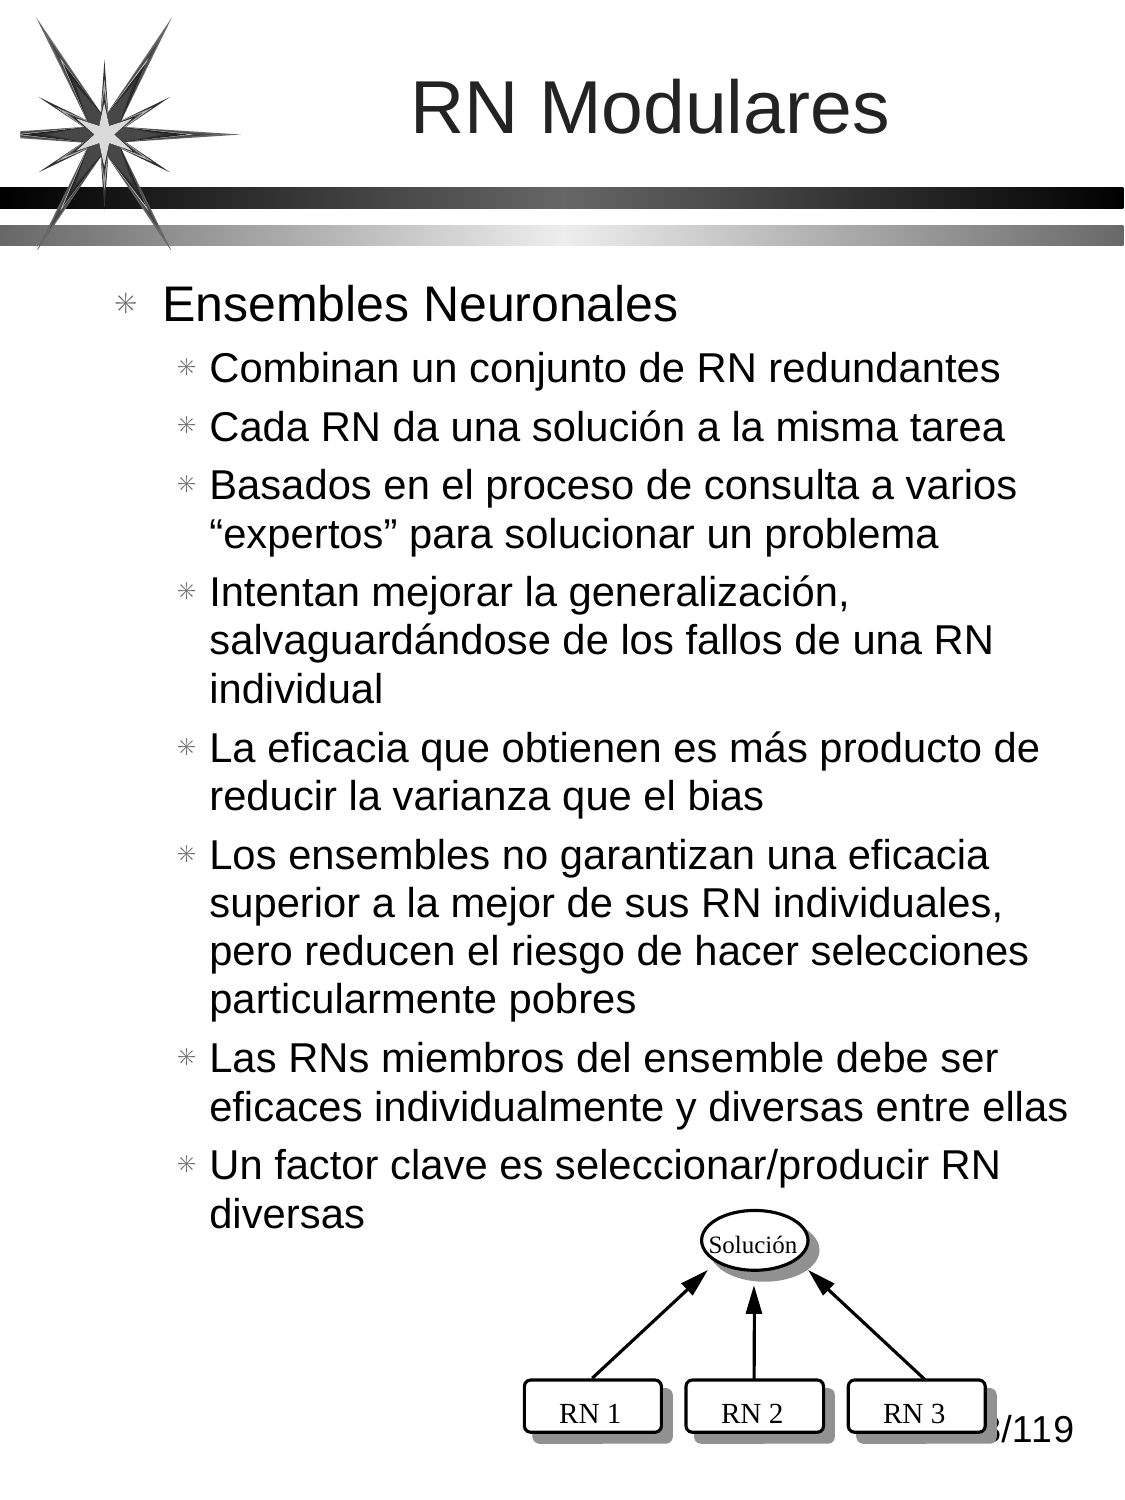

# RN Modulares
Ensembles Neuronales
Combinan un conjunto de RN redundantes
Cada RN da una solución a la misma tarea
Basados en el proceso de consulta a varios “expertos” para solucionar un problema
Intentan mejorar la generalización, salvaguardándose de los fallos de una RN individual
La eficacia que obtienen es más producto de reducir la varianza que el bias
Los ensembles no garantizan una eficacia superior a la mejor de sus RN individuales, pero reducen el riesgo de hacer selecciones particularmente pobres
Las RNs miembros del ensemble debe ser eficaces individualmente y diversas entre ellas
Un factor clave es seleccionar/producir RN diversas
Solución
RN 1
RN 2
RN 3